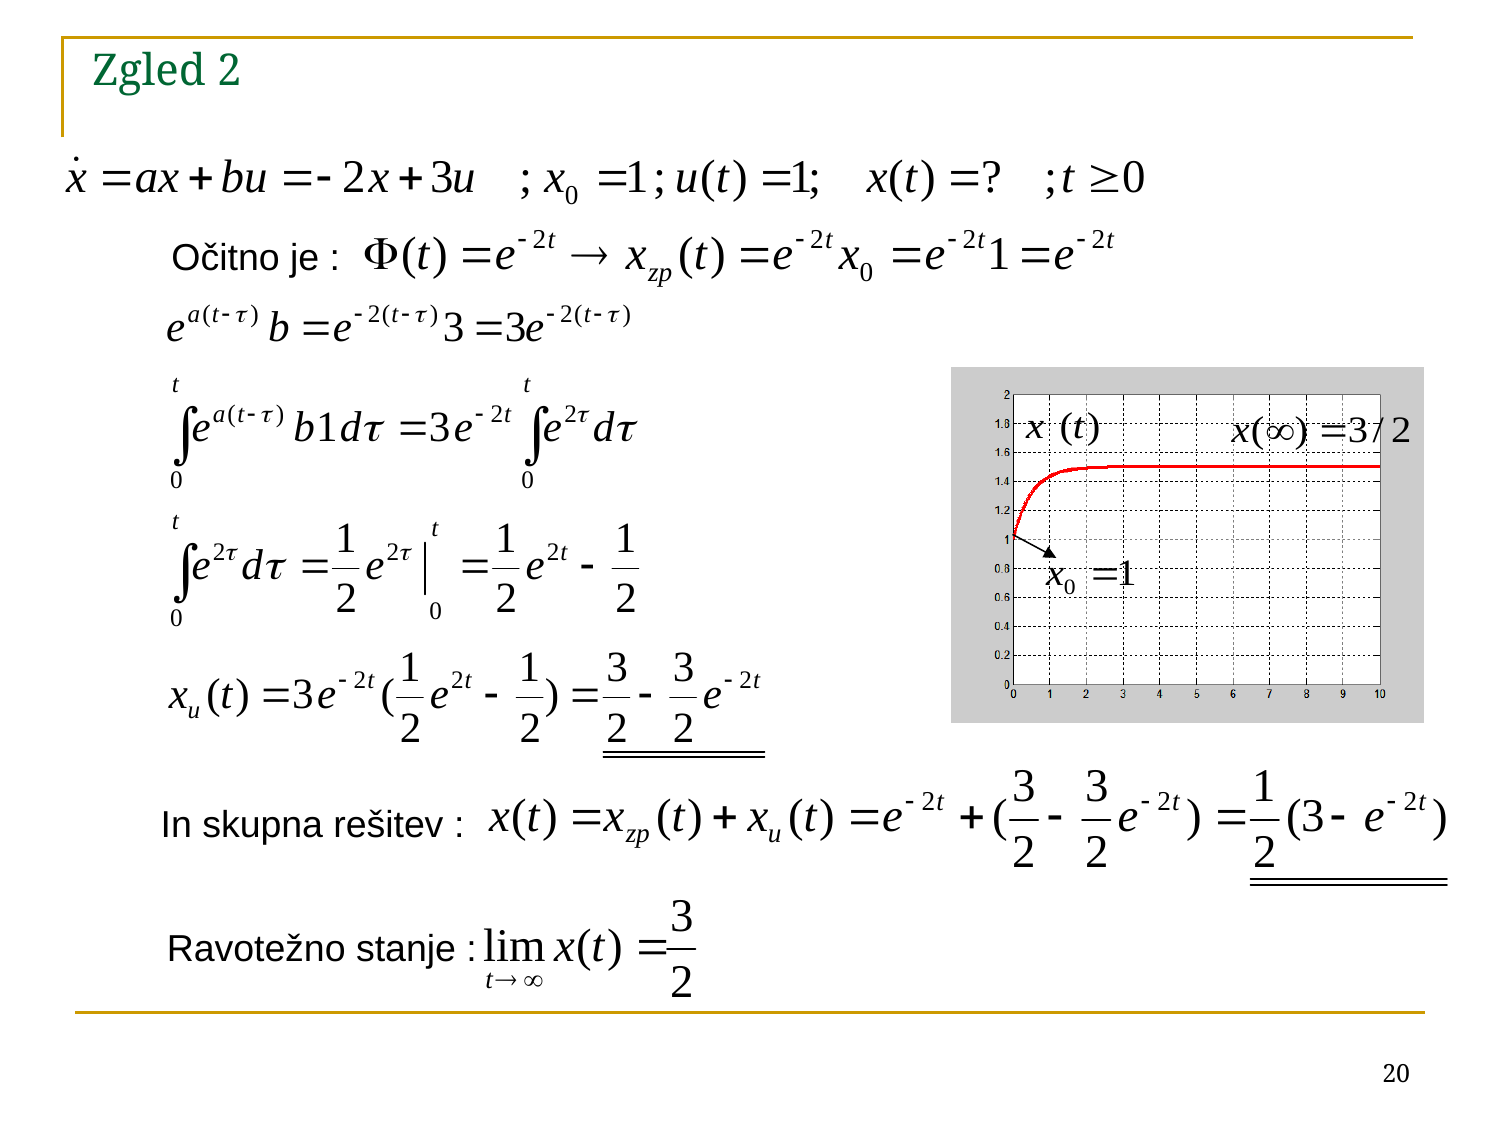

# Zgled 2
Očitno je :
In skupna rešitev :
Ravotežno stanje :